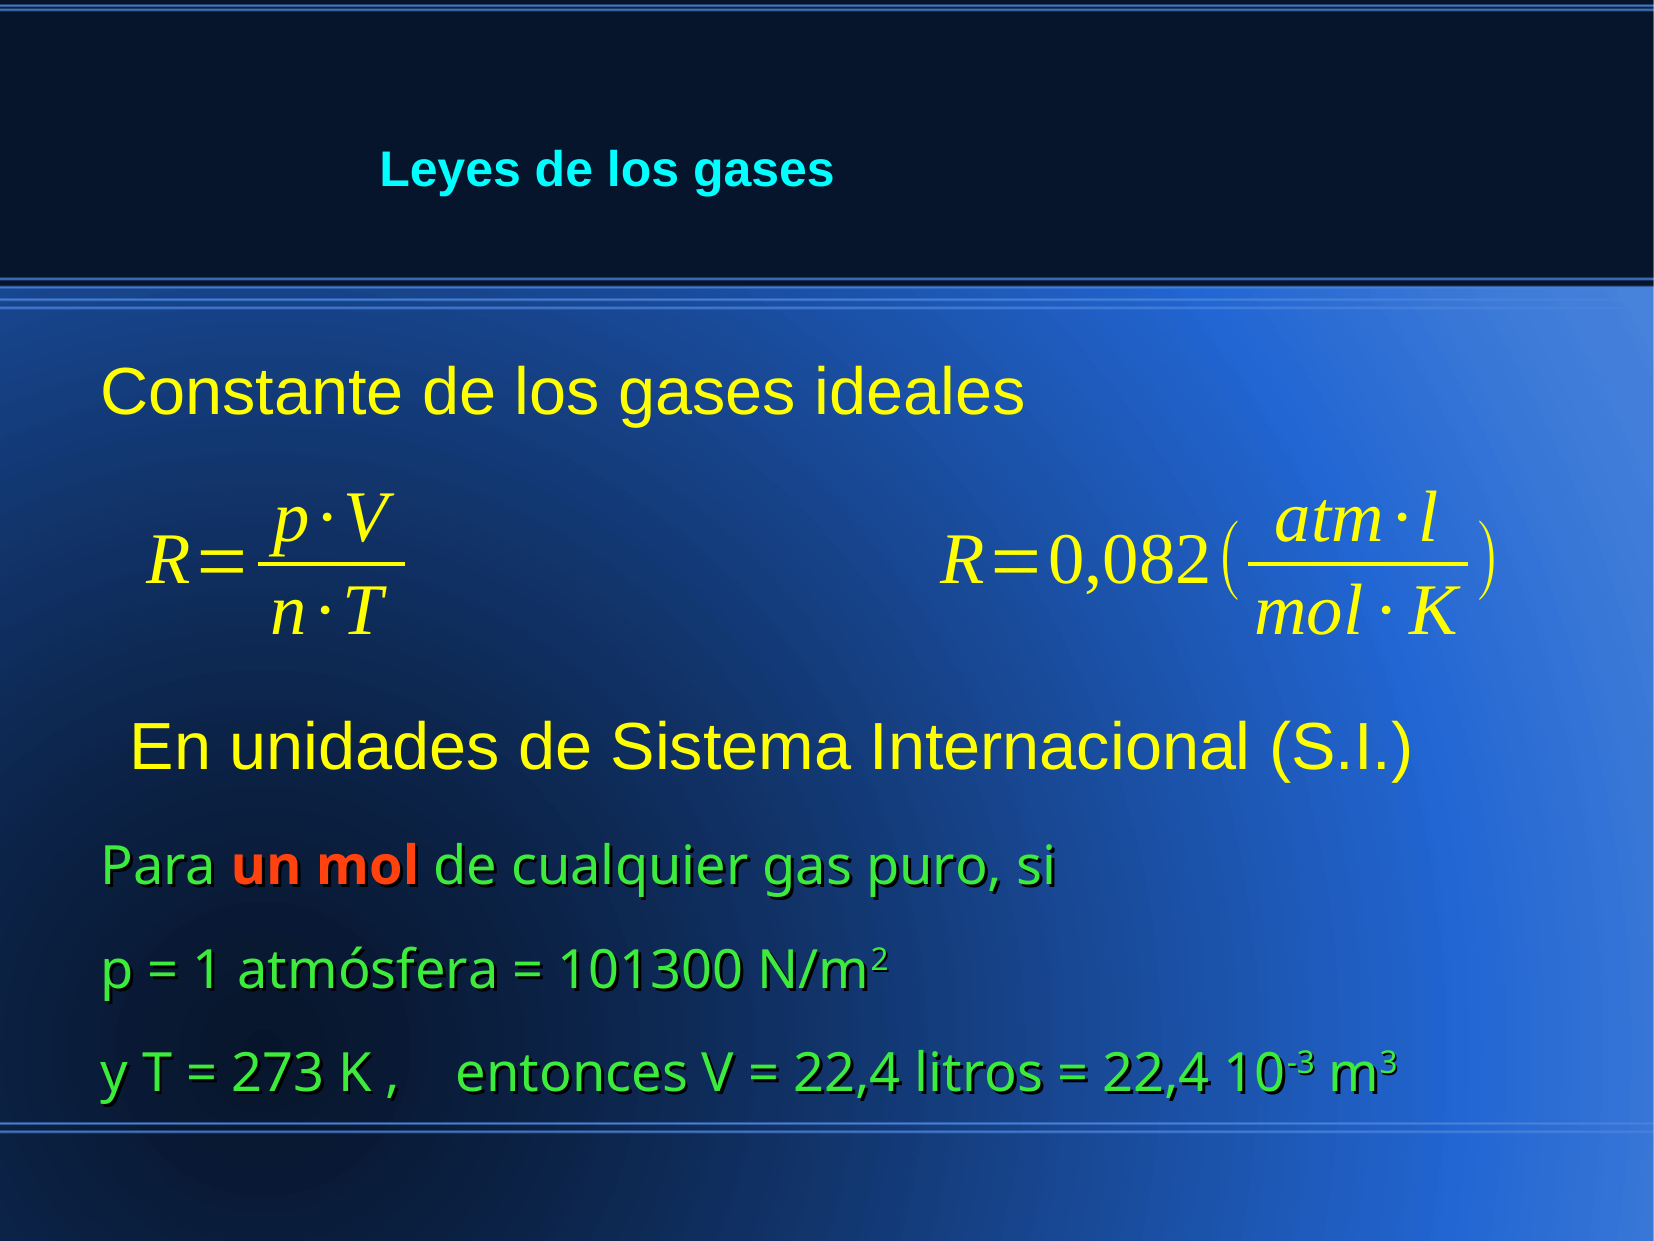

# Leyes de los gases
Constante de los gases ideales
En unidades de Sistema Internacional (S.I.)
Para un mol de cualquier gas puro, si
p = 1 atmósfera = 101300 N/m2
y T = 273 K , entonces V = 22,4 litros = 22,4 10-3 m3